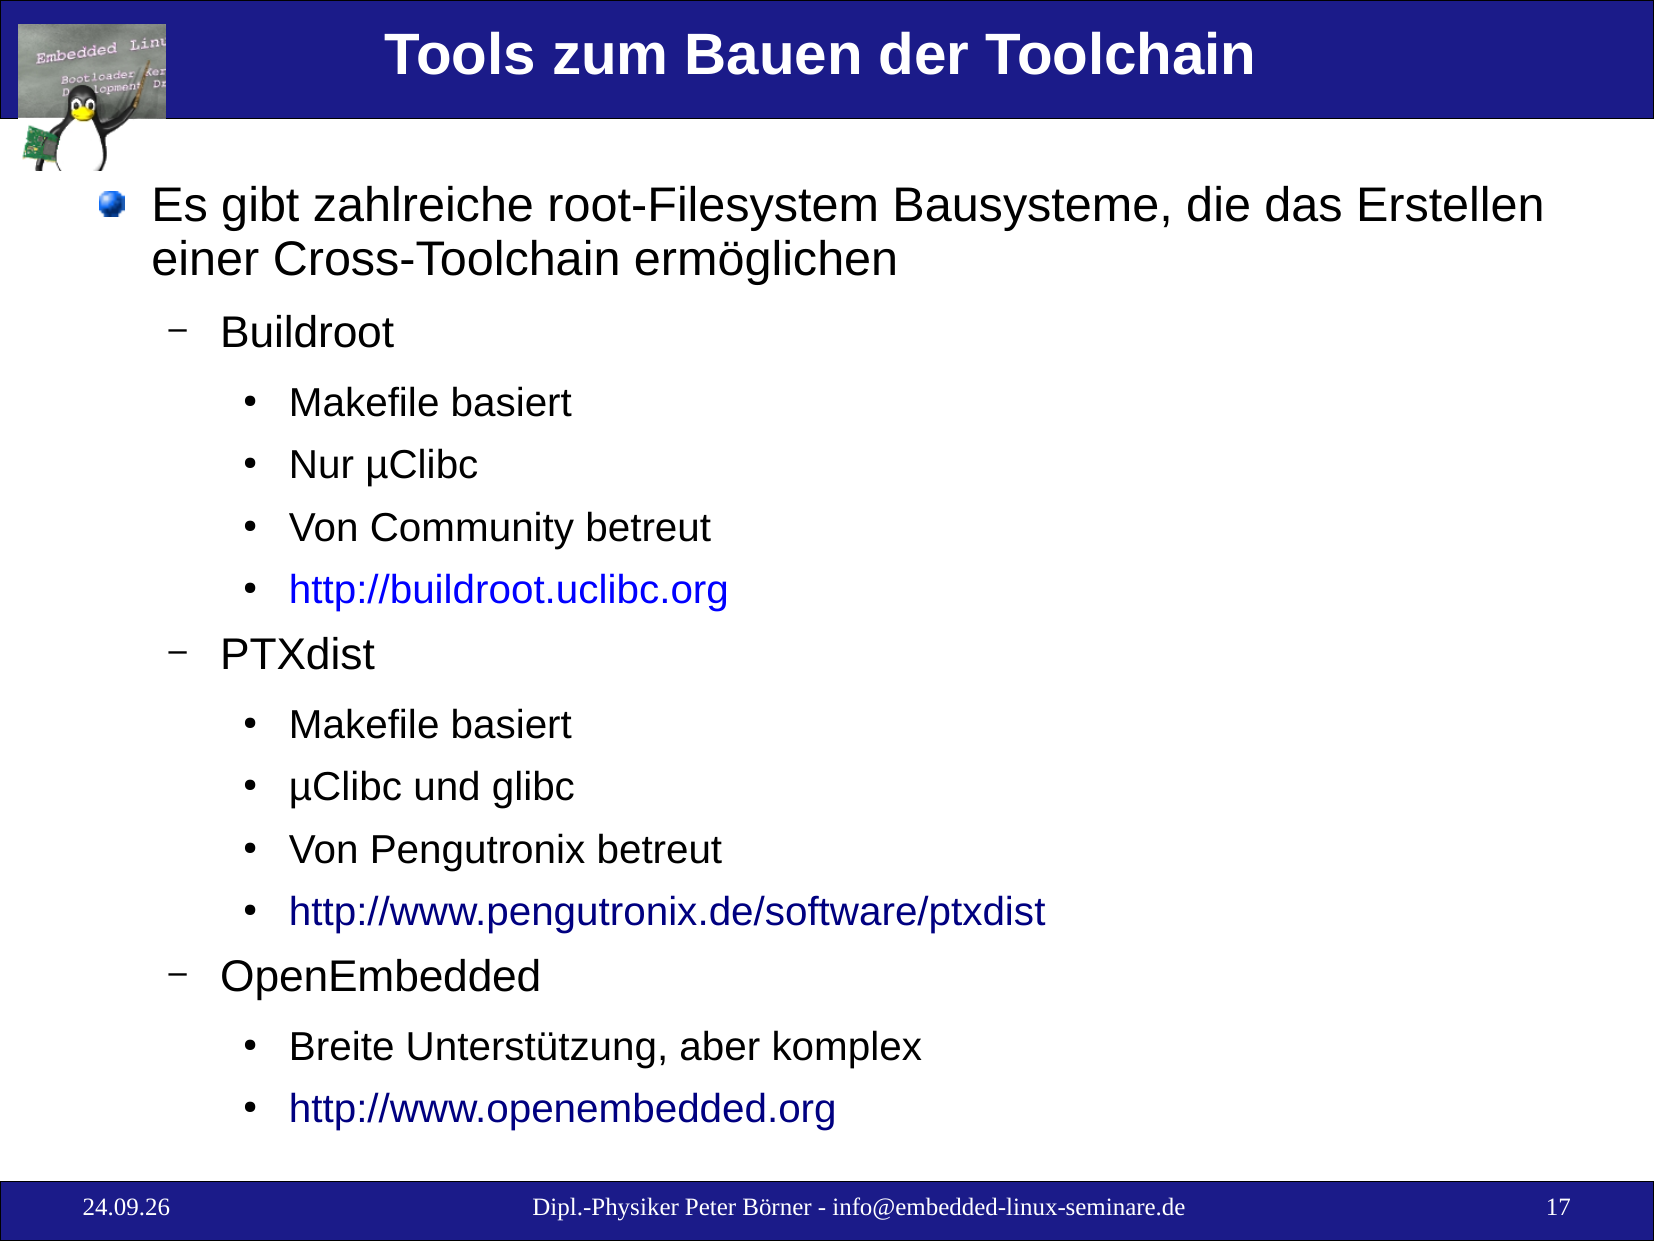

# Tools zum Bauen der Toolchain
Es gibt zahlreiche root-Filesystem Bausysteme, die das Erstellen einer Cross-Toolchain ermöglichen
Buildroot
Makefile basiert
Nur µClibc
Von Community betreut
http://buildroot.uclibc.org
PTXdist
Makefile basiert
µClibc und glibc
Von Pengutronix betreut
http://www.pengutronix.de/software/ptxdist
OpenEmbedded
Breite Unterstützung, aber komplex
http://www.openembedded.org
 Dipl.-Physiker Peter Börner - info@embedded-linux-seminare.de
17